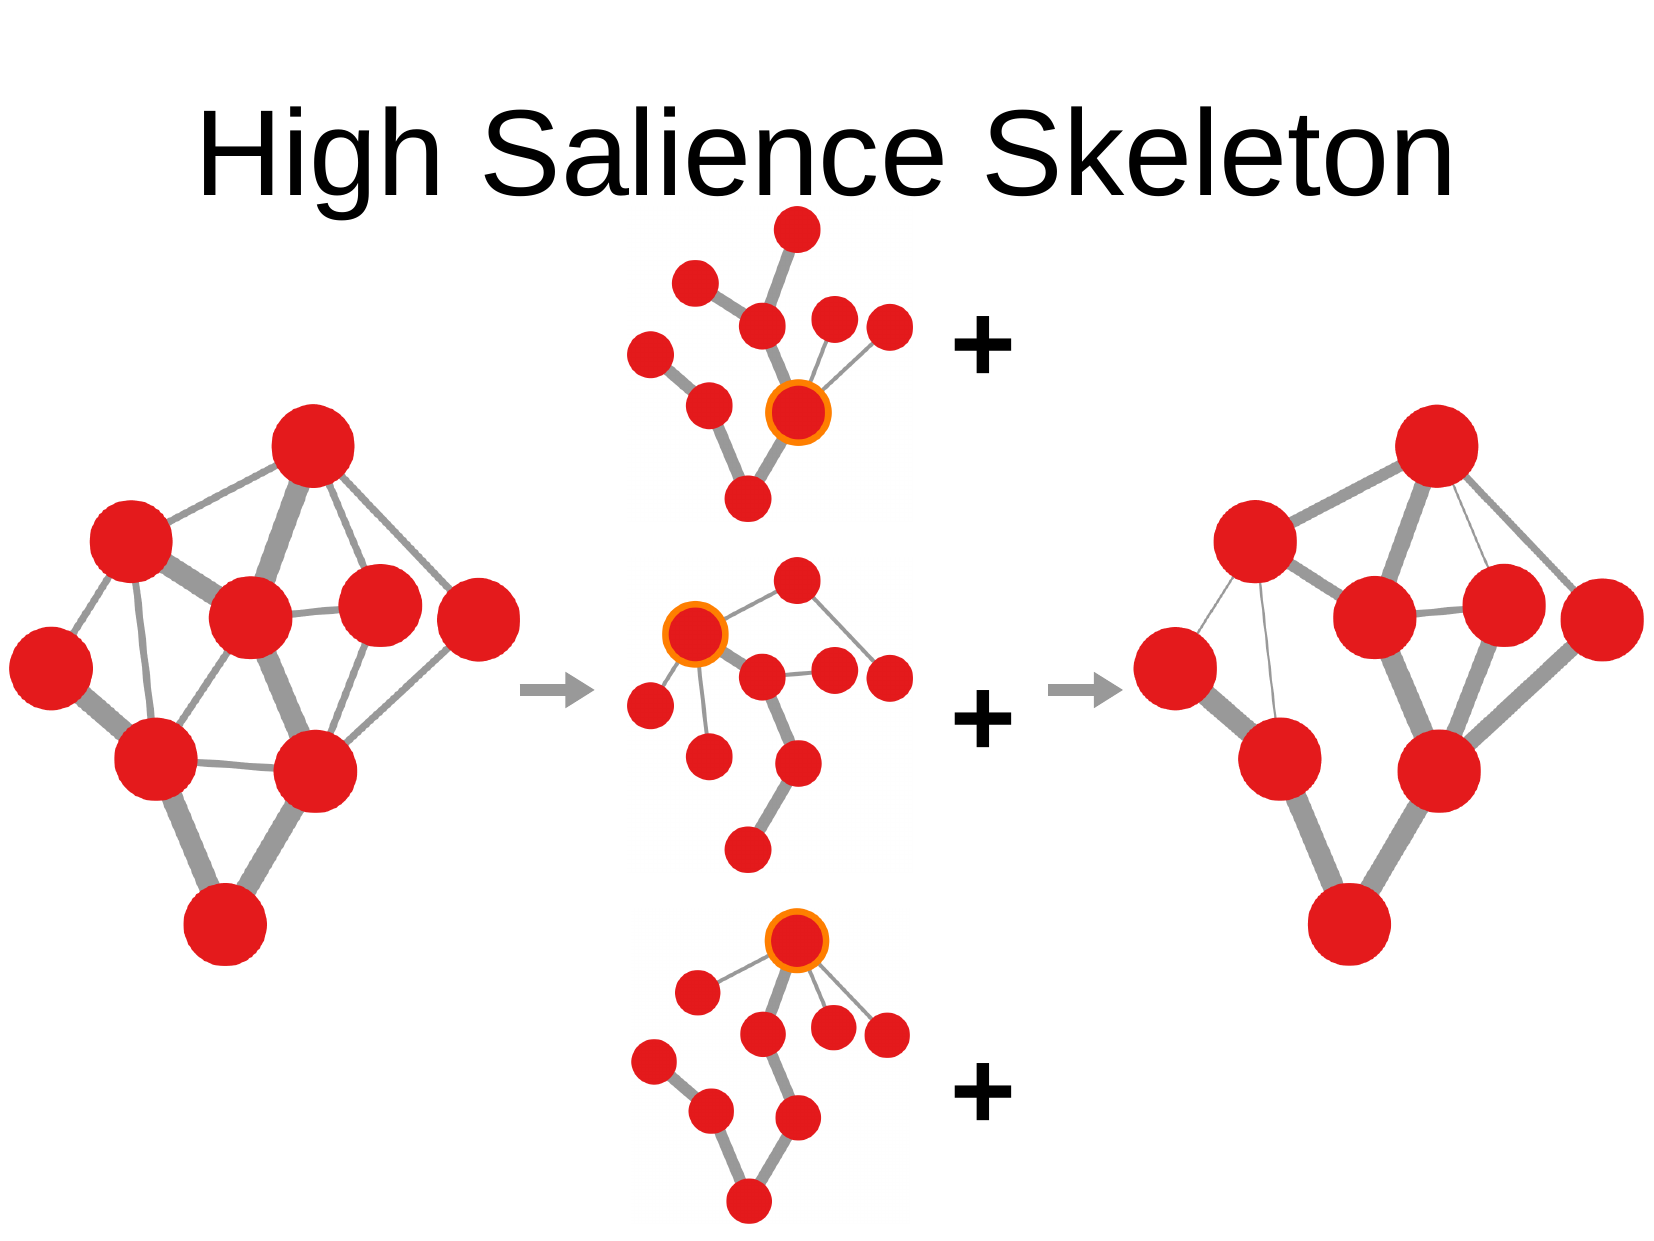

# High Salience Skeleton
+
+
+